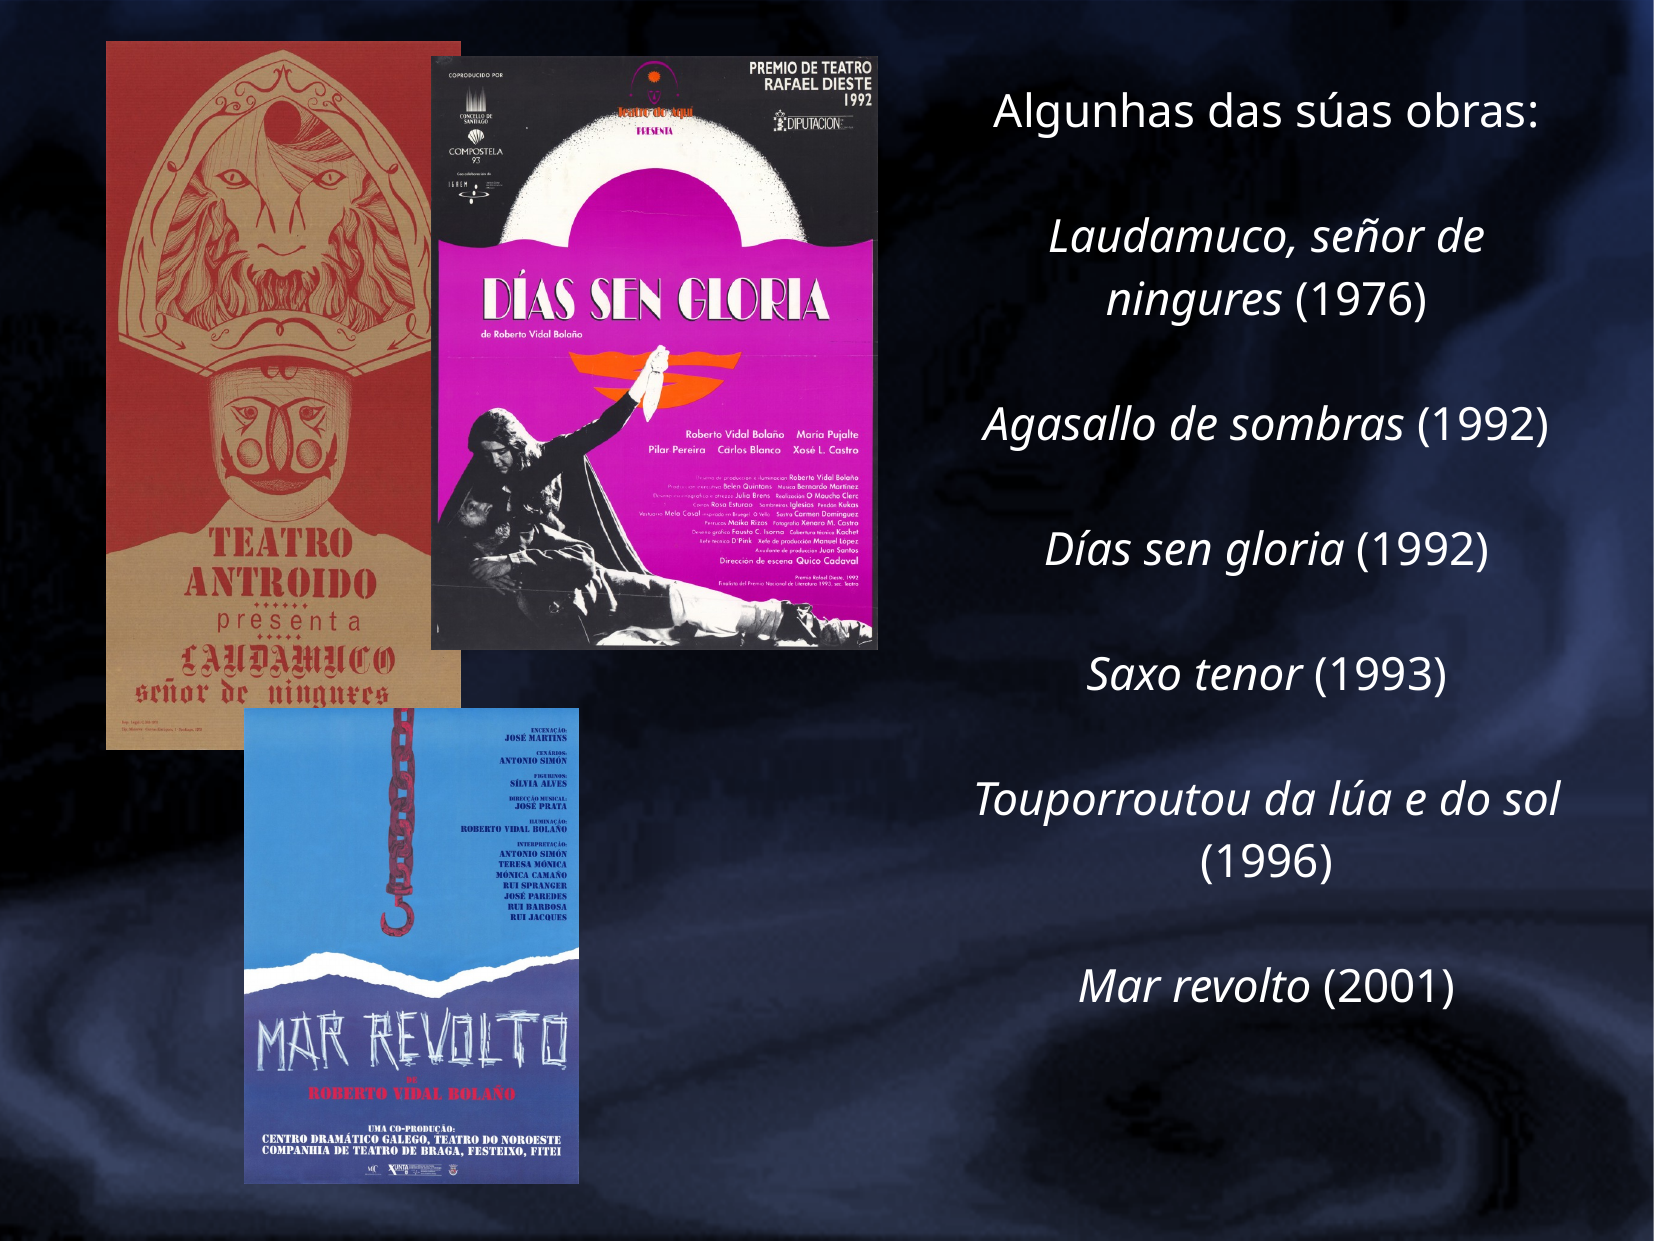

Algunhas das súas obras:
Laudamuco, señor de ningures (1976)
Agasallo de sombras (1992)
Días sen gloria (1992)
Saxo tenor (1993)
Touporroutou da lúa e do sol (1996)
Mar revolto (2001)